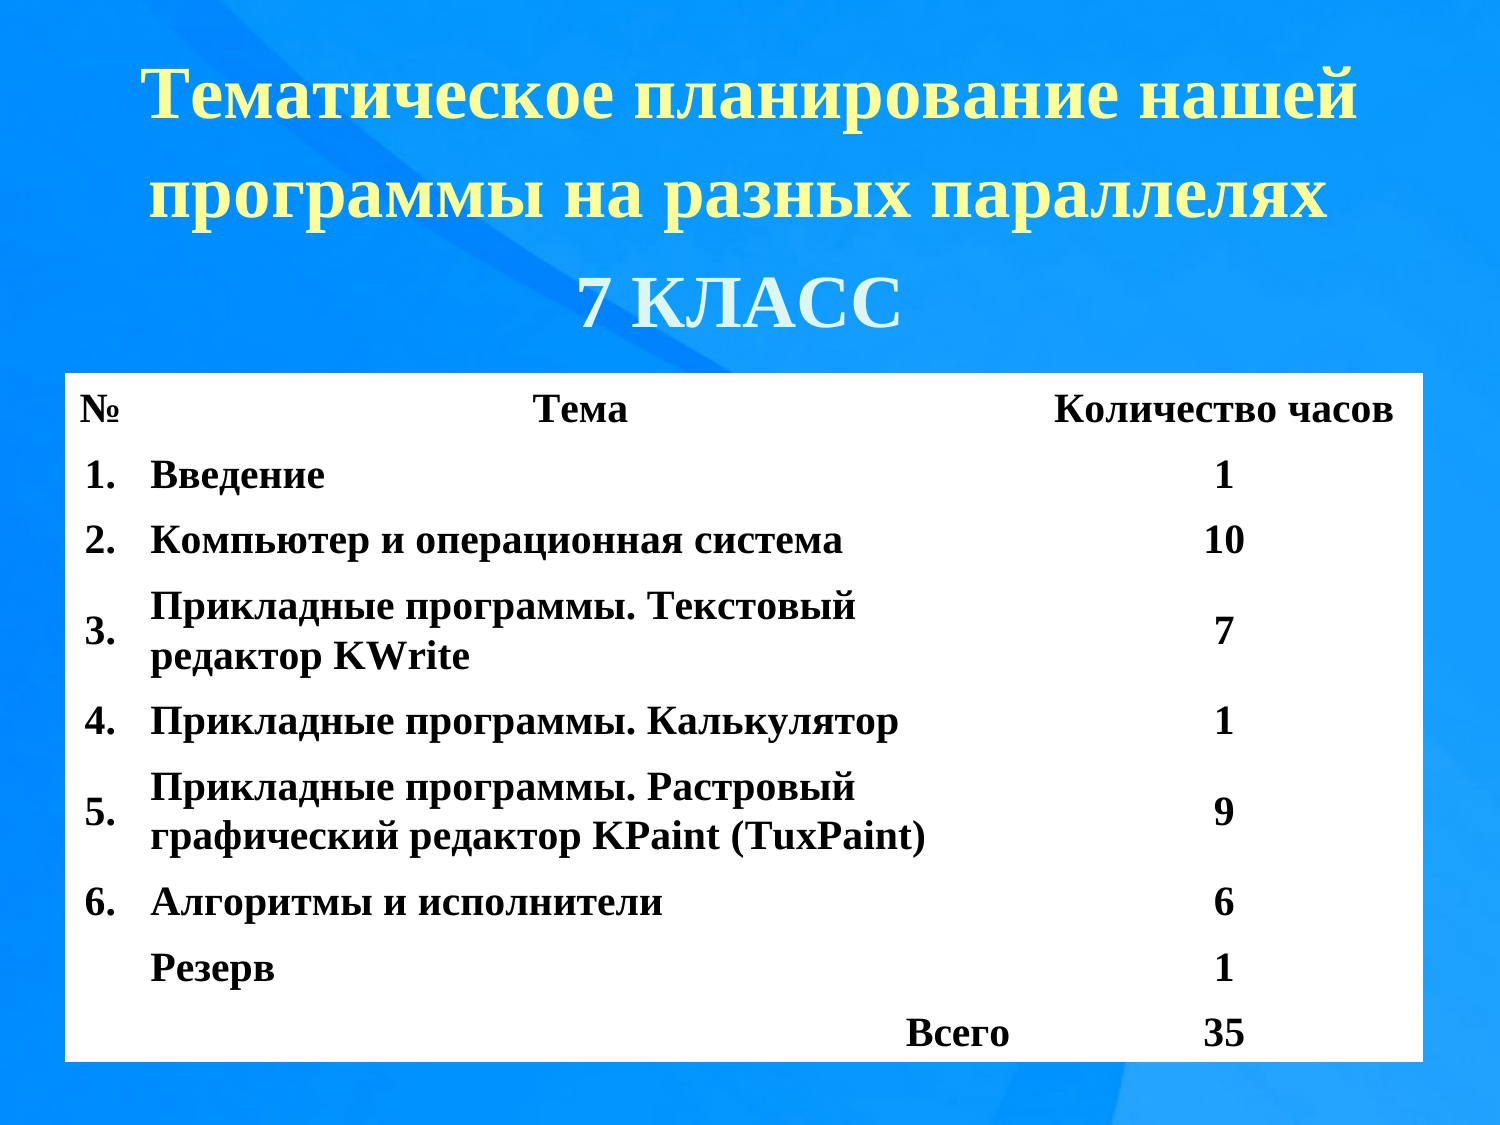

# Тематическое планирование нашей программы на разных параллелях
7 КЛАСС
| № | Тема | Количество часов |
| --- | --- | --- |
| 1. | Введение | 1 |
| 2. | Компьютер и операционная система | 10 |
| 3. | Прикладные программы. Текстовый редактор KWrite | 7 |
| 4. | Прикладные программы. Калькулятор | 1 |
| 5. | Прикладные программы. Растровый графический редактор KPaint (TuxPaint) | 9 |
| 6. | Алгоритмы и исполнители | 6 |
| | Резерв | 1 |
| | Всего | 35 |